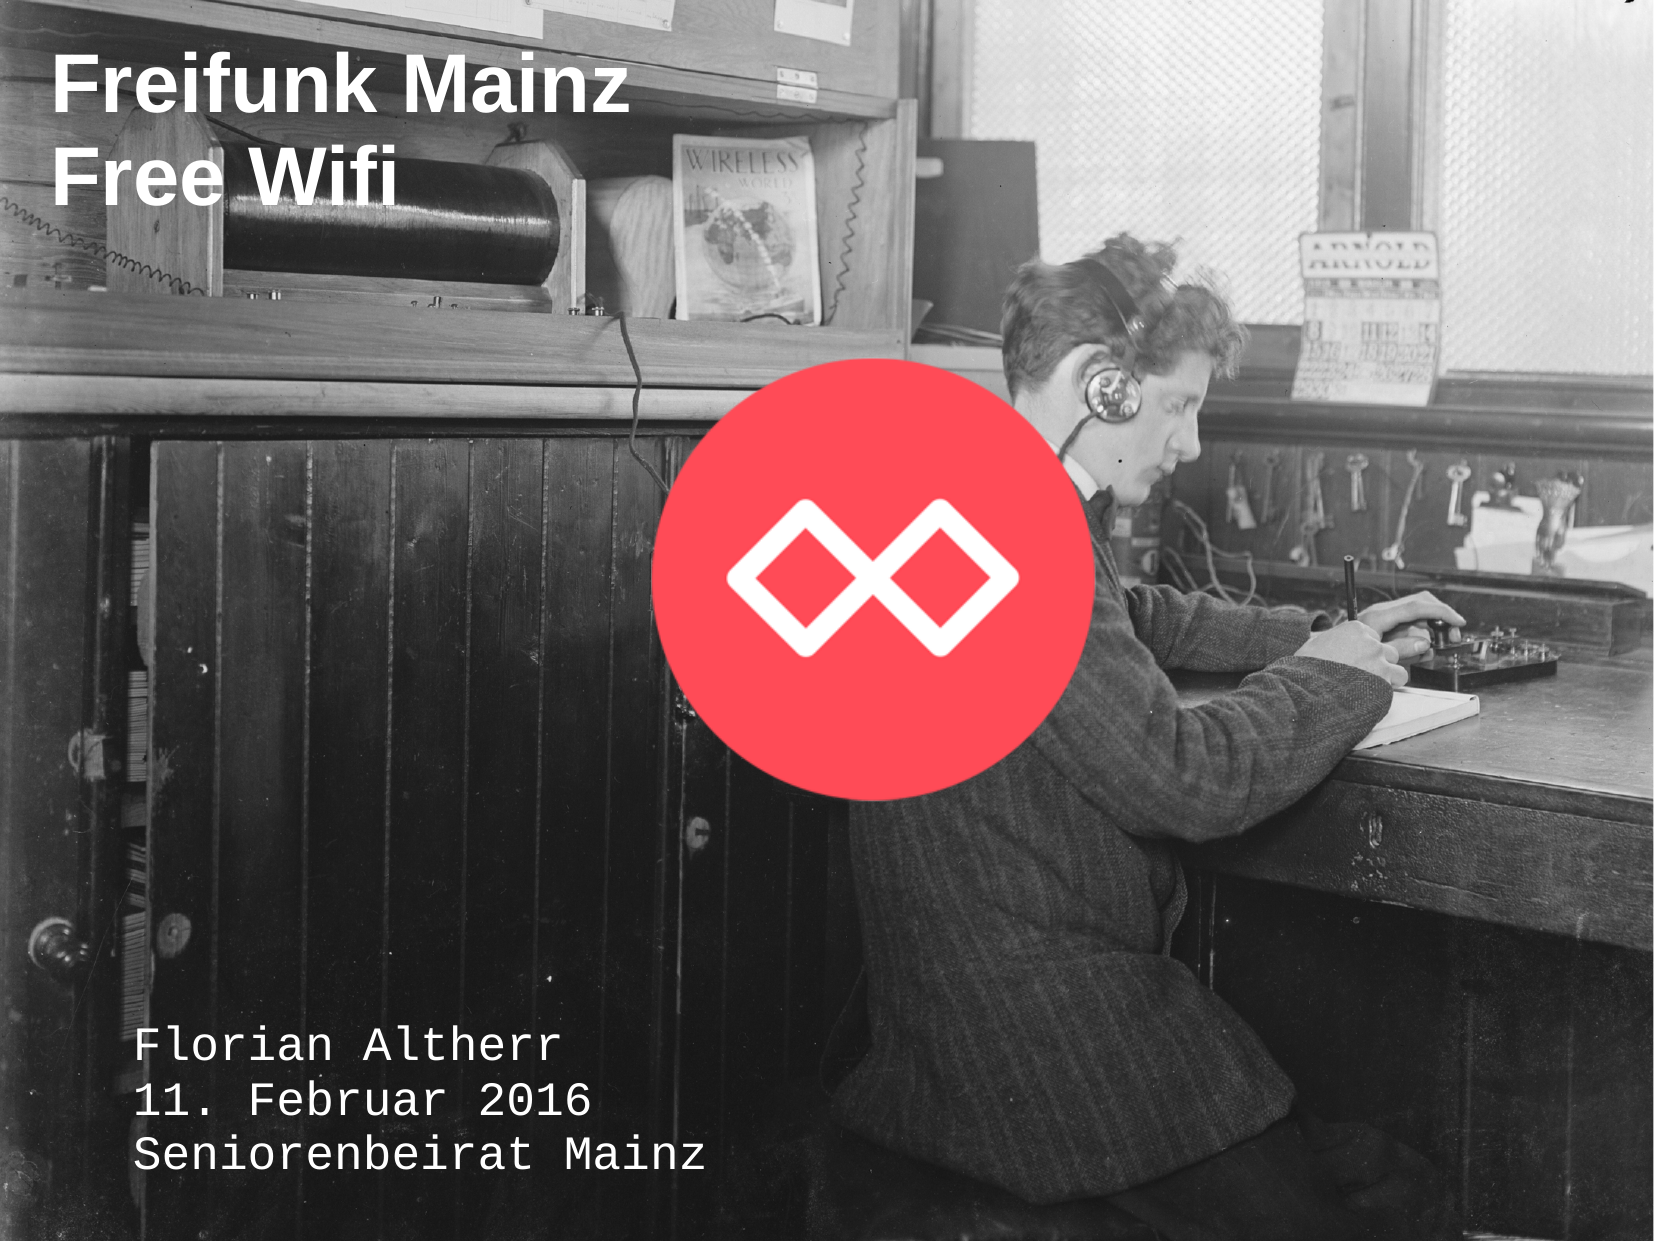

f
Freifunk Mainz
Free Wifi
Florian Altherr
11. Februar 2016
Seniorenbeirat Mainz